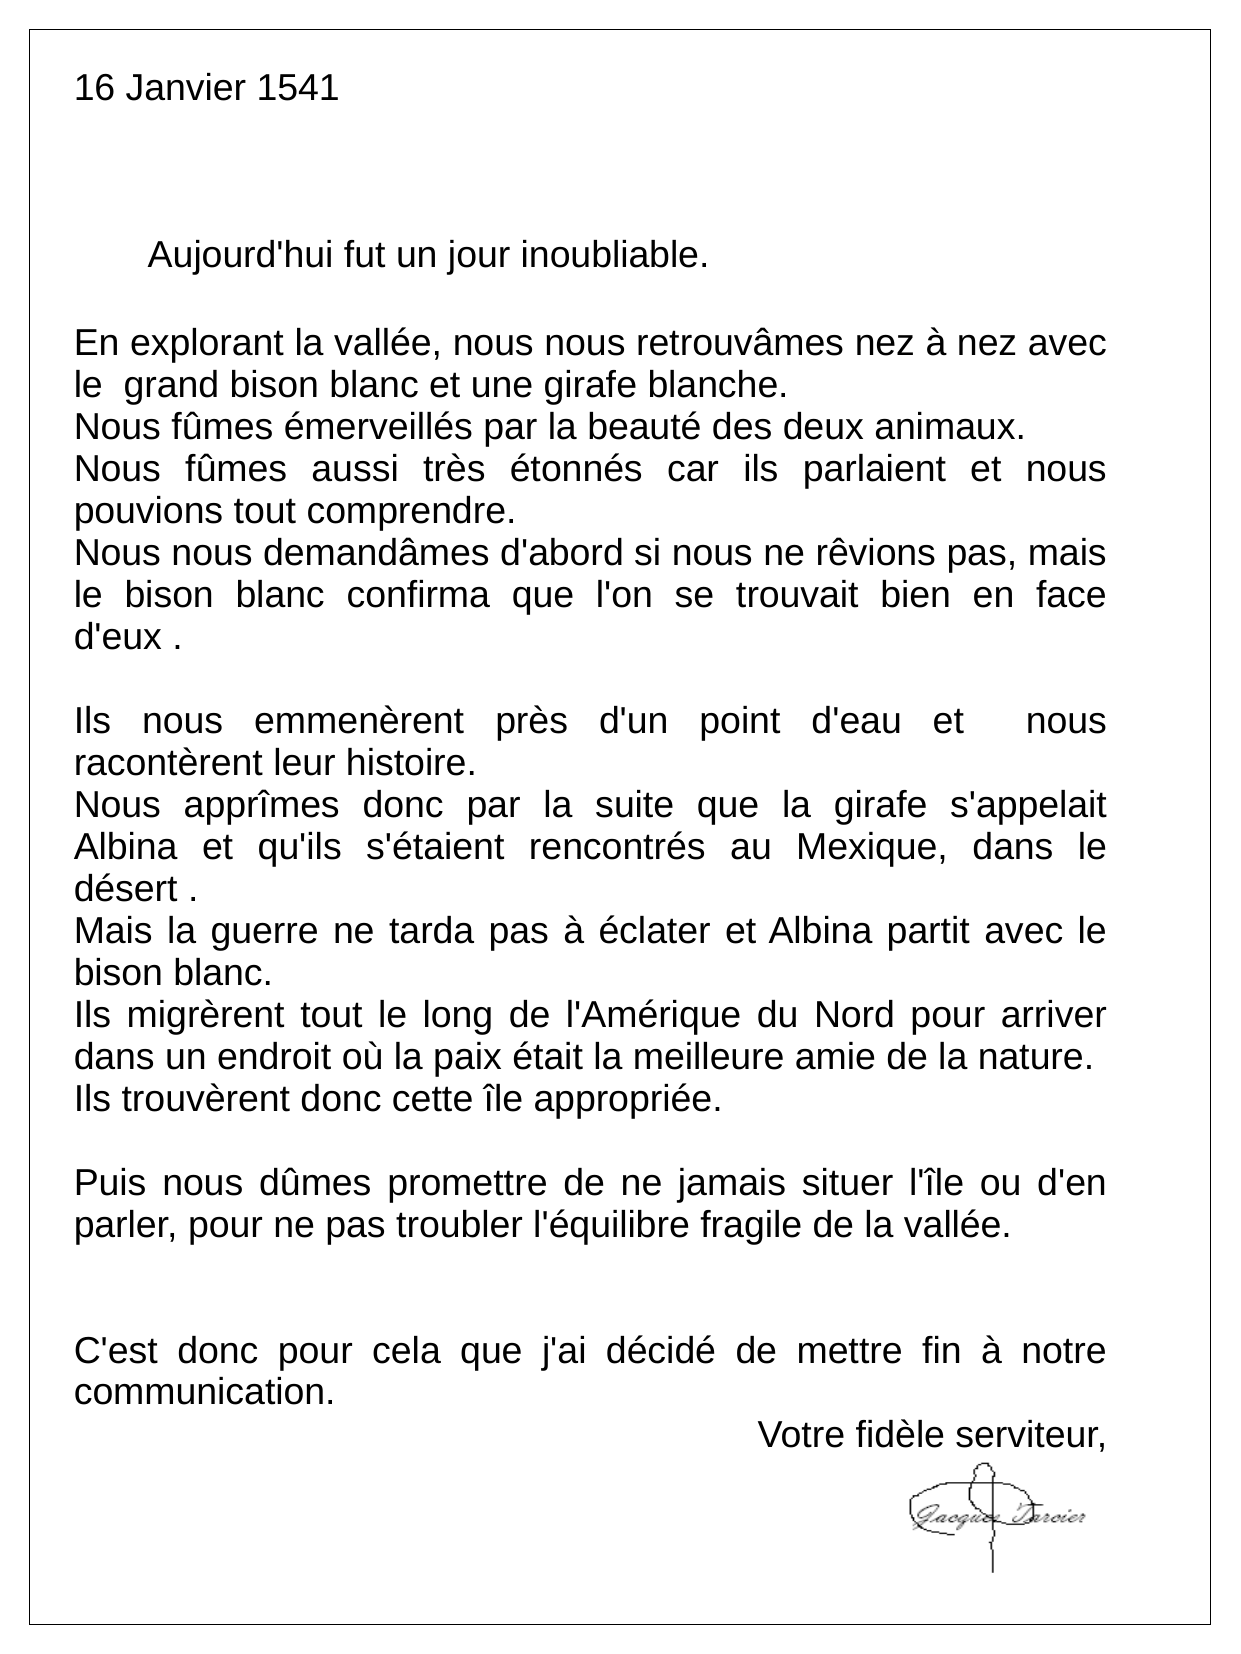

16 Janvier 1541
	Aujourd'hui fut un jour inoubliable.
En explorant la vallée, nous nous retrouvâmes nez à nez avec le grand bison blanc et une girafe blanche.
Nous fûmes émerveillés par la beauté des deux animaux.
Nous fûmes aussi très étonnés car ils parlaient et nous pouvions tout comprendre.
Nous nous demandâmes d'abord si nous ne rêvions pas, mais le bison blanc confirma que l'on se trouvait bien en face d'eux .
Ils nous emmenèrent près d'un point d'eau et nous racontèrent leur histoire.
Nous apprîmes donc par la suite que la girafe s'appelait Albina et qu'ils s'étaient rencontrés au Mexique, dans le désert .
Mais la guerre ne tarda pas à éclater et Albina partit avec le bison blanc.
Ils migrèrent tout le long de l'Amérique du Nord pour arriver dans un endroit où la paix était la meilleure amie de la nature.
Ils trouvèrent donc cette île appropriée.
Puis nous dûmes promettre de ne jamais situer l'île ou d'en parler, pour ne pas troubler l'équilibre fragile de la vallée.
C'est donc pour cela que j'ai décidé de mettre fin à notre communication.
			 	Votre fidèle serviteur,